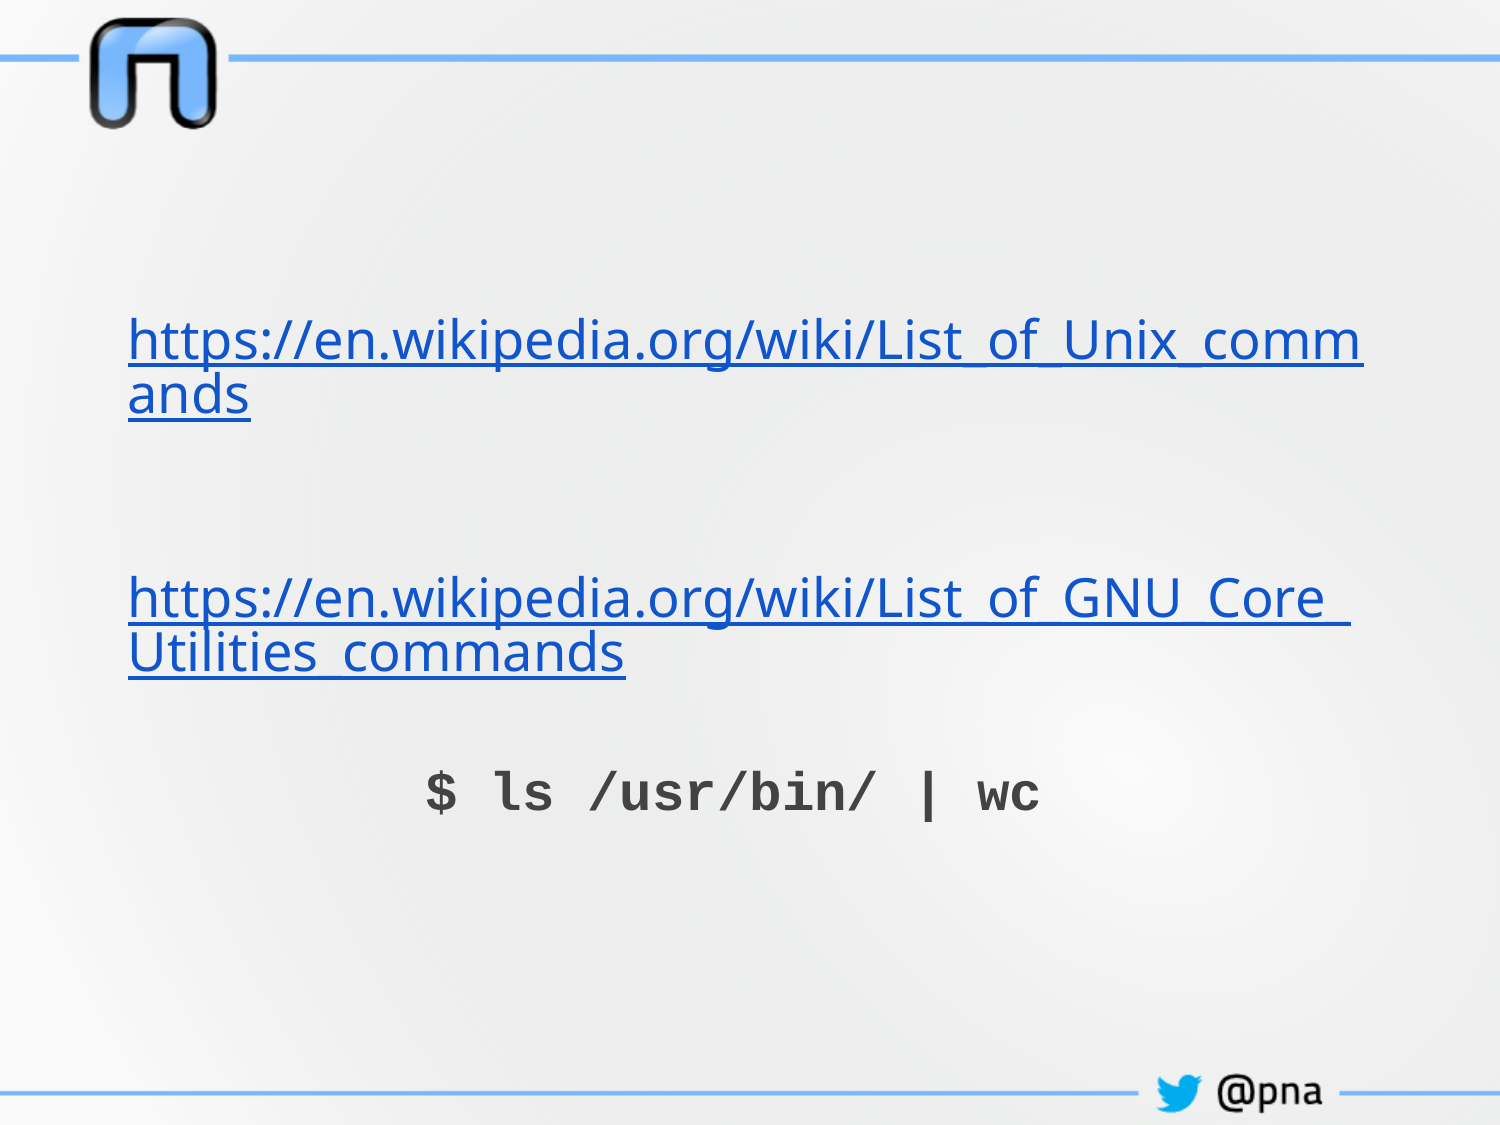

# https://en.wikipedia.org/wiki/List_of_Unix_commands
https://en.wikipedia.org/wiki/List_of_GNU_Core_Utilities_commands
$ ls /usr/bin/ | wc